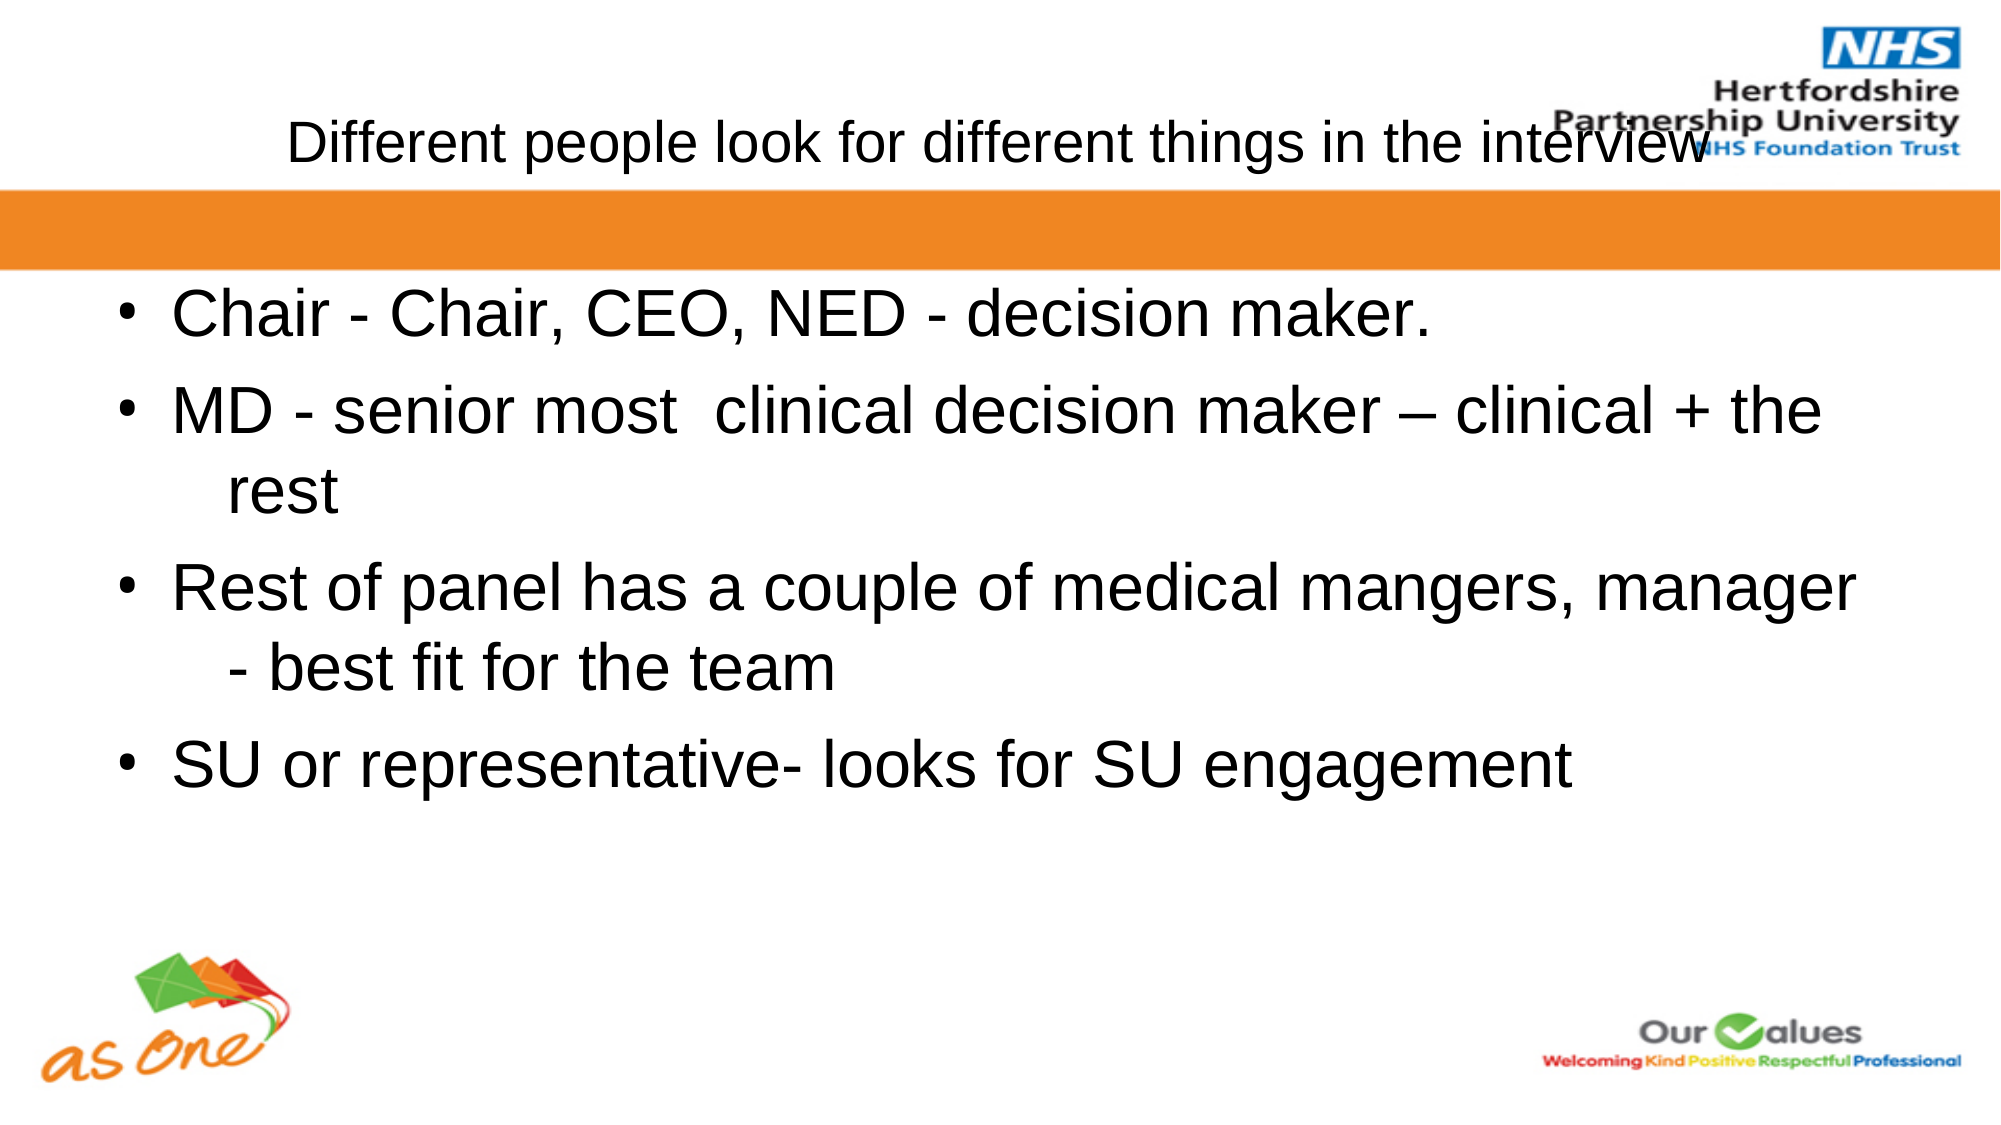

# Different people look for different things in the interview
Chair - Chair, CEO, NED - decision maker.
MD - senior most clinical decision maker – clinical + the rest
Rest of panel has a couple of medical mangers, manager - best fit for the team
SU or representative- looks for SU engagement